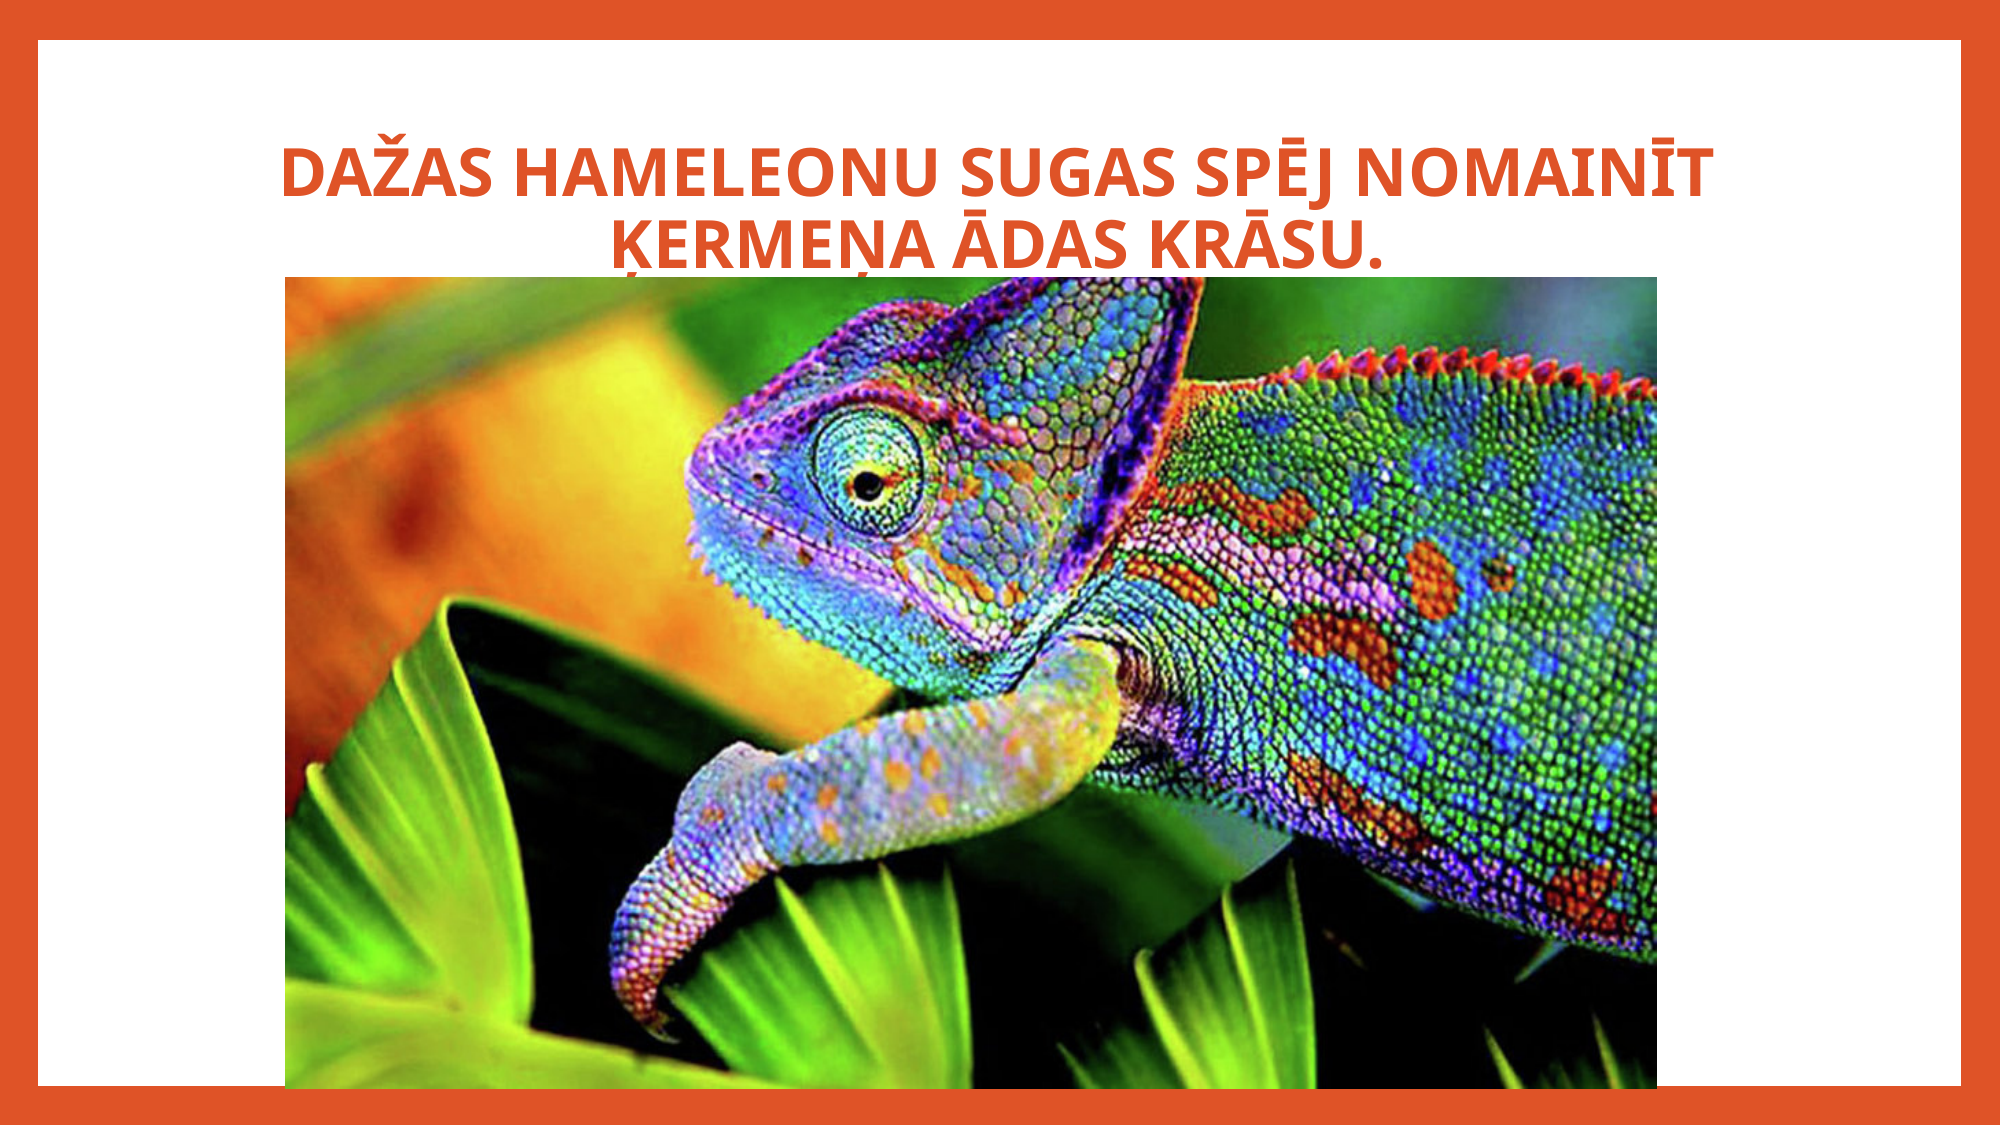

# DAŽAS HAMELEONU SUGAS SPĒJ NOMAINĪT ĶERMEŅA ĀDAS KRĀSU.